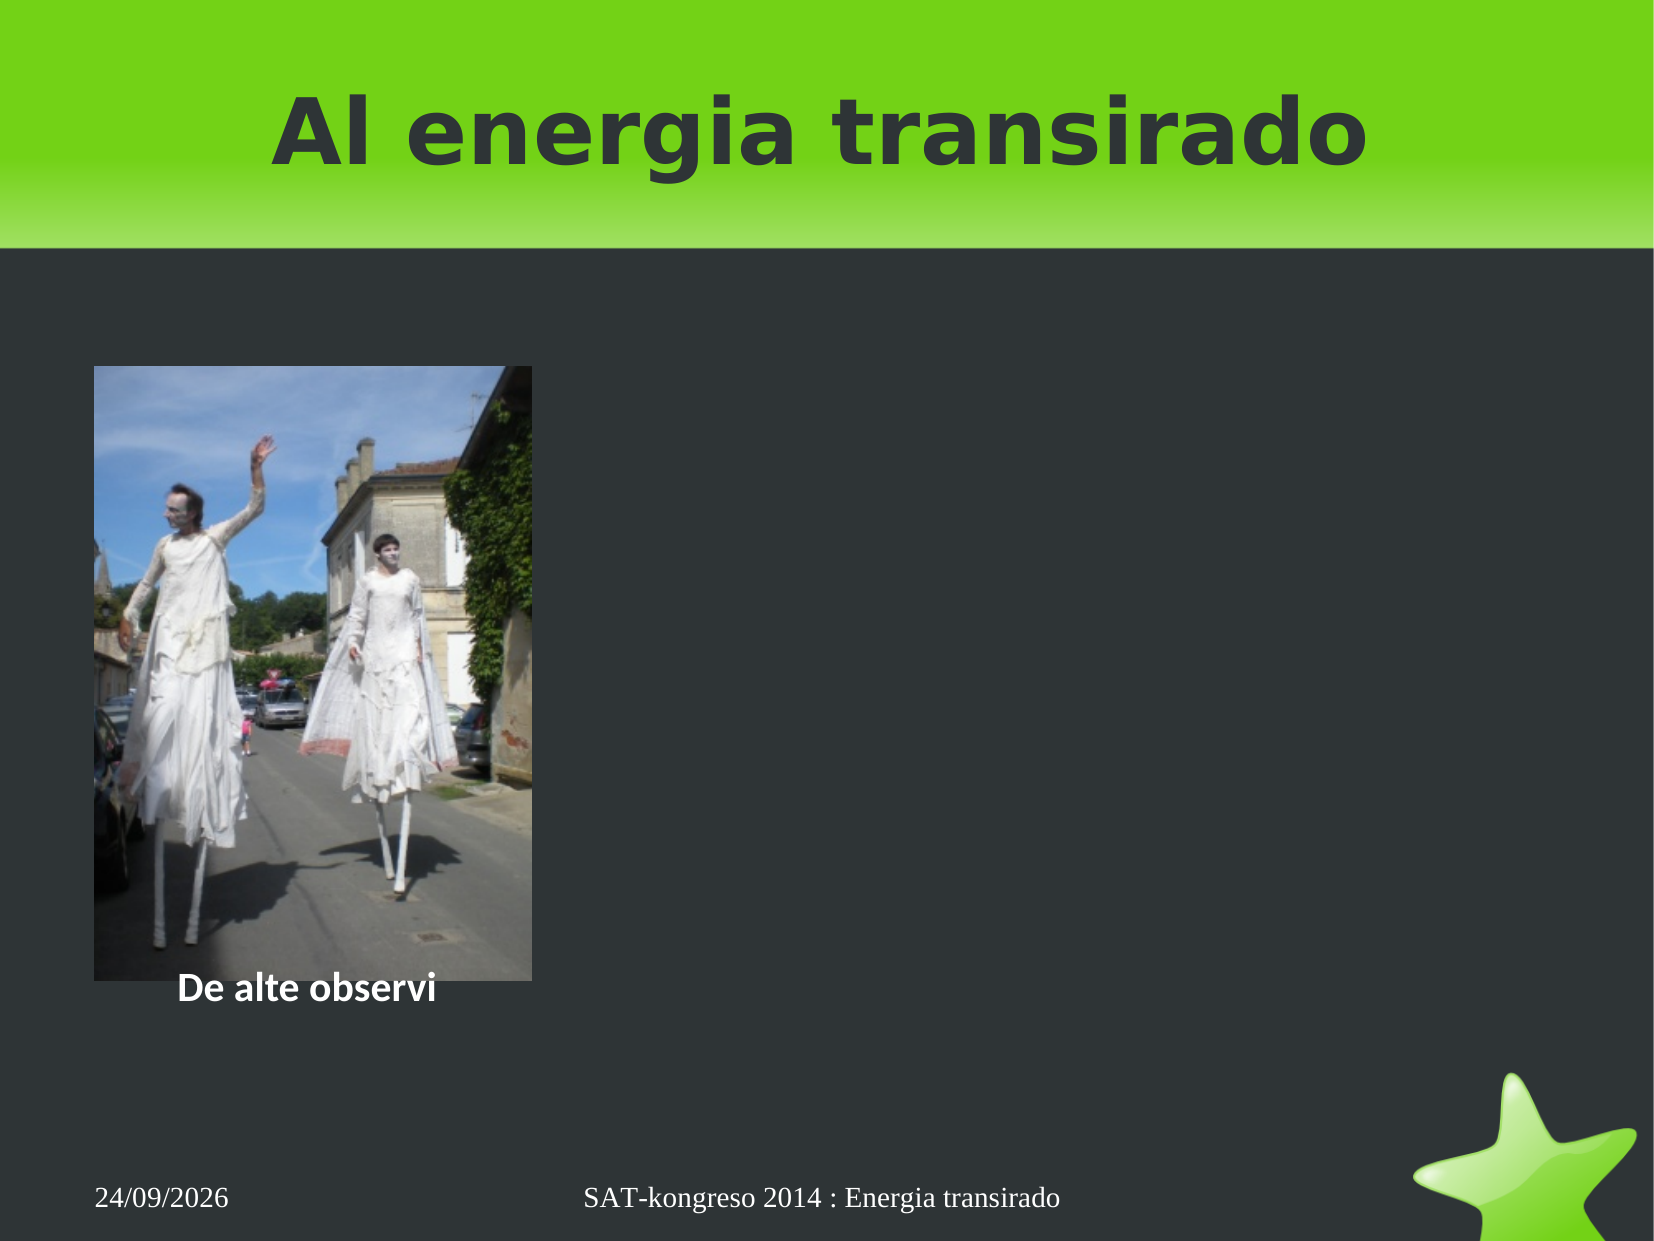

# Al energia transirado
De alte observi